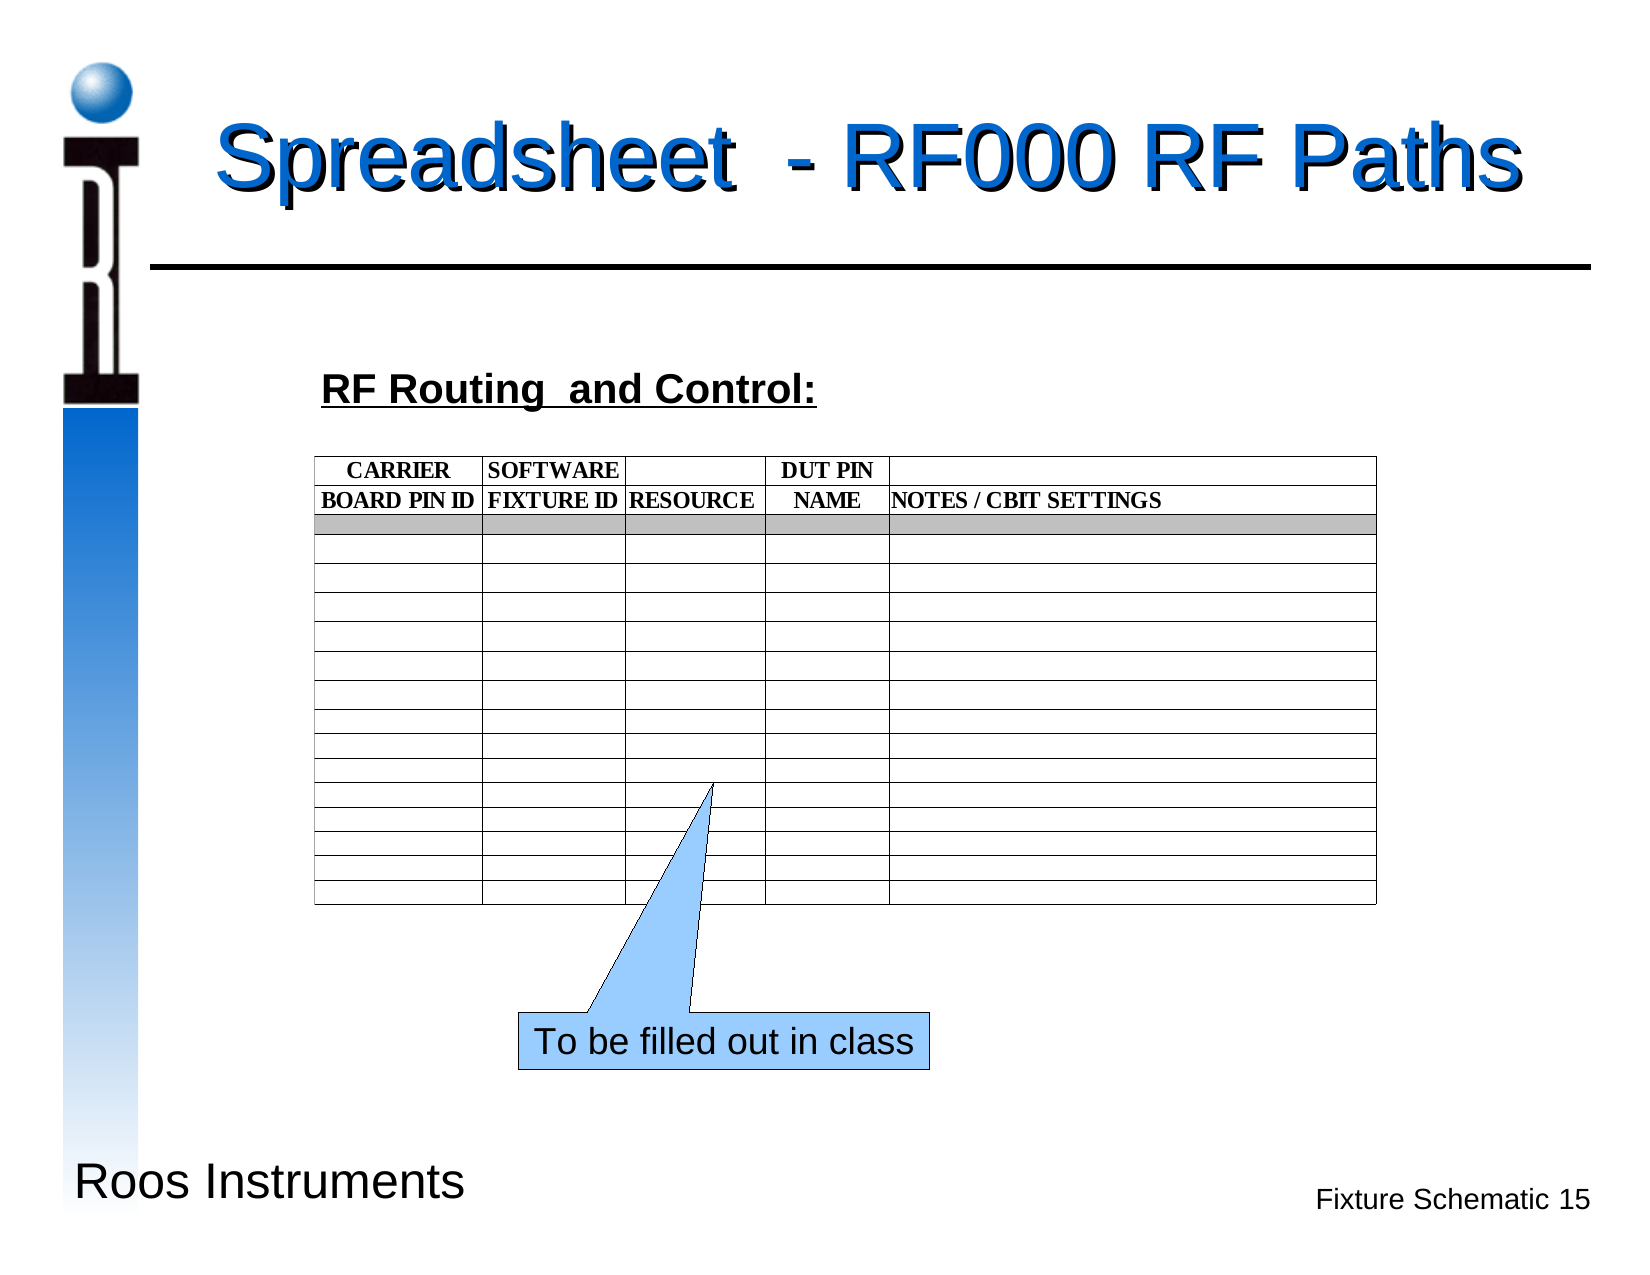

# Spreadsheet - RF000 RF Paths
RF Routing and Control:
To be filled out in class
15